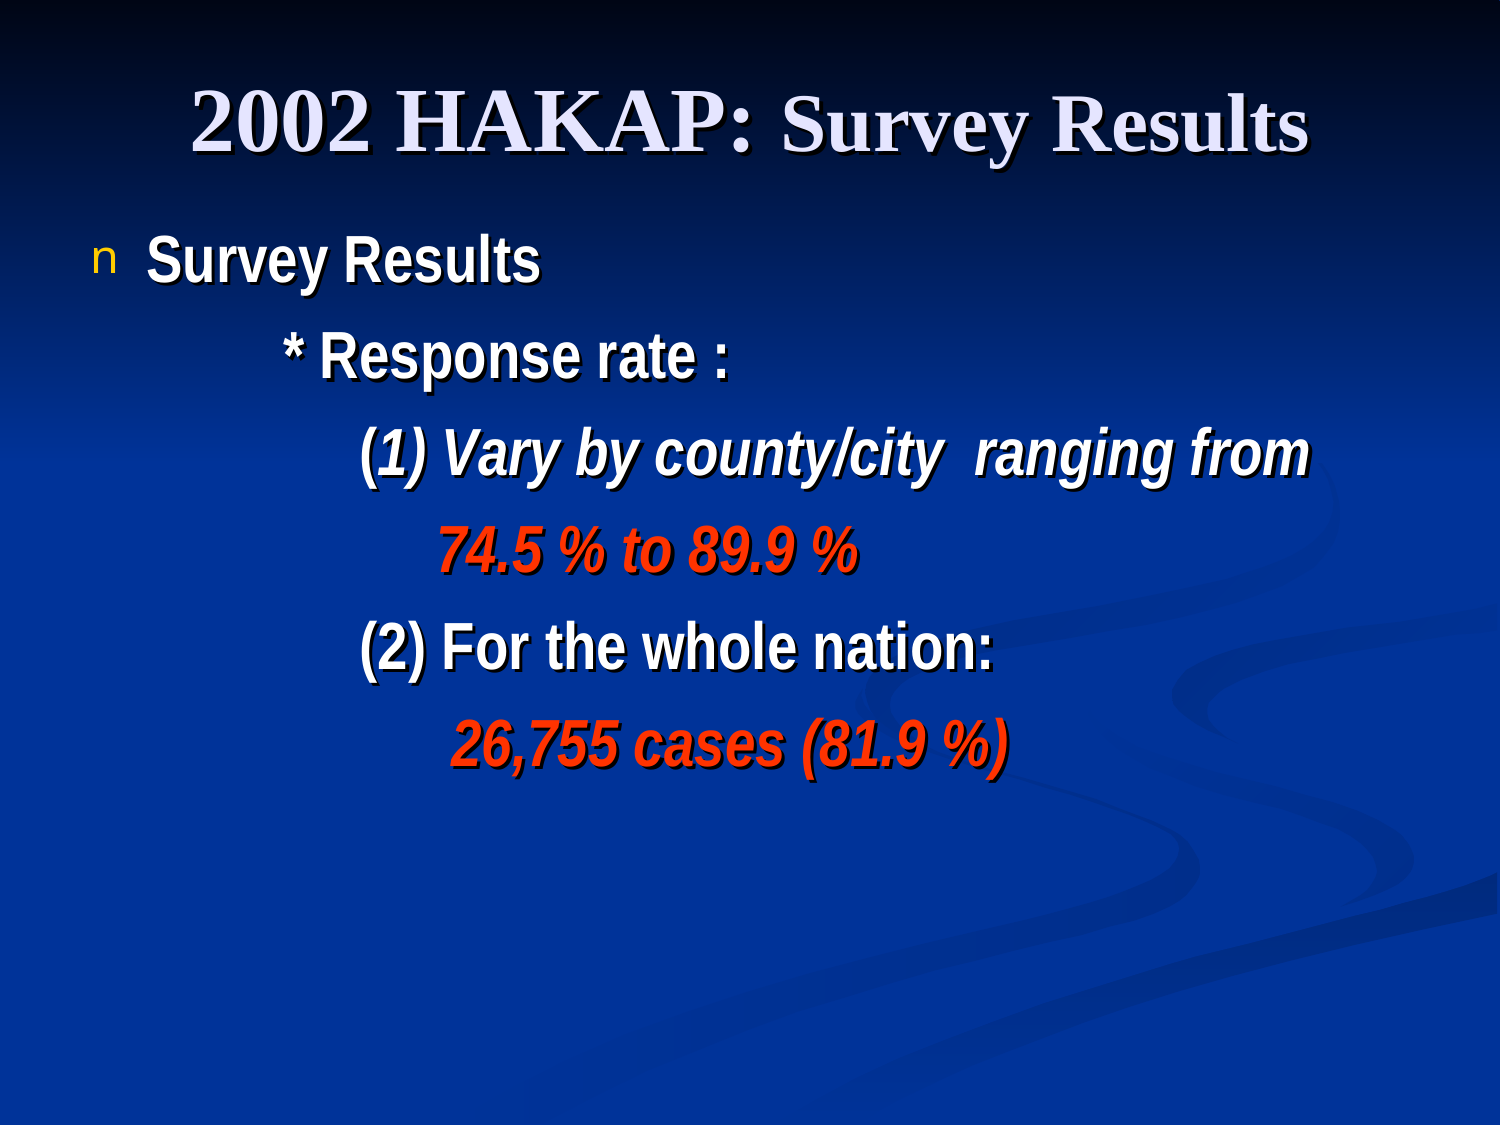

# 2002 HAKAP: Survey Results
Survey Results
 * Response rate :
 (1) Vary by county/city ranging from
 74.5 % to 89.9 %
 (2) For the whole nation:
 26,755 cases (81.9 %)